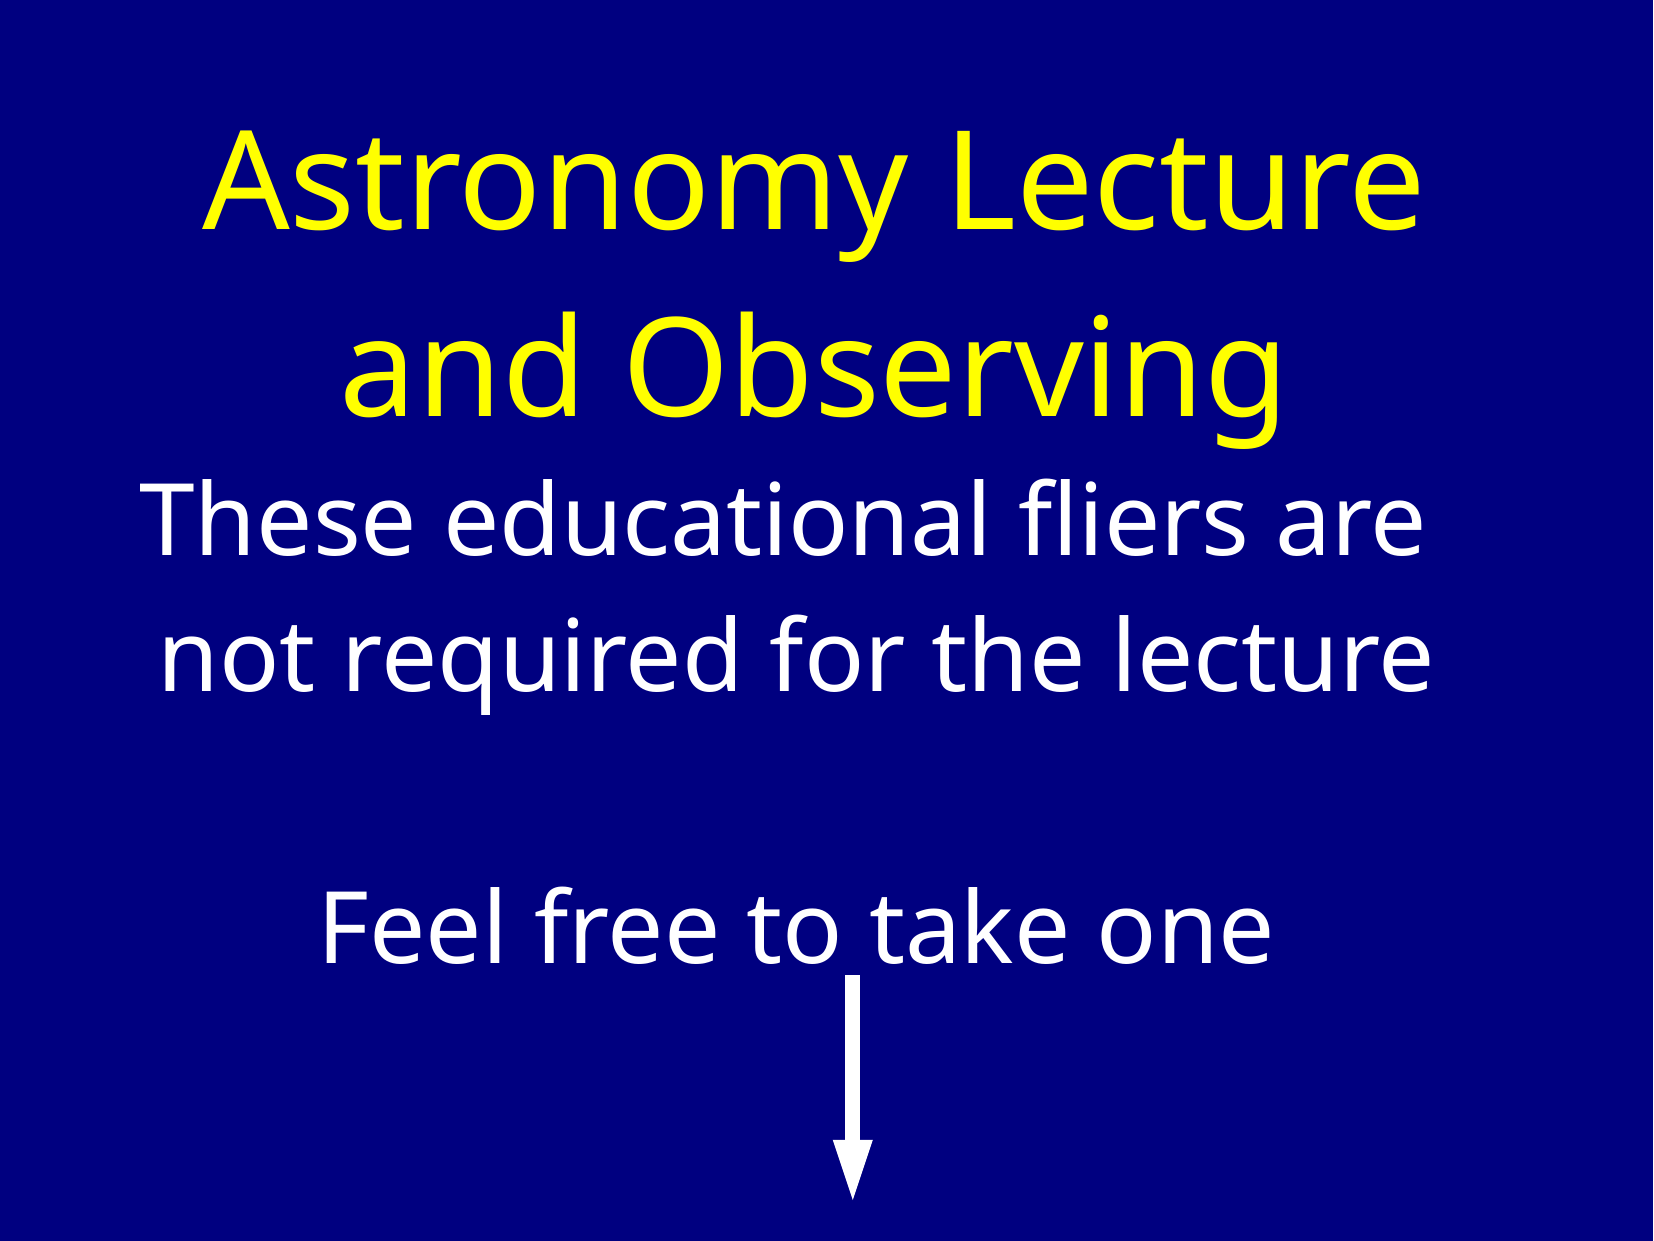

Astronomy Lecture and Observing
These educational fliers are
not required for the lecture
Feel free to take one